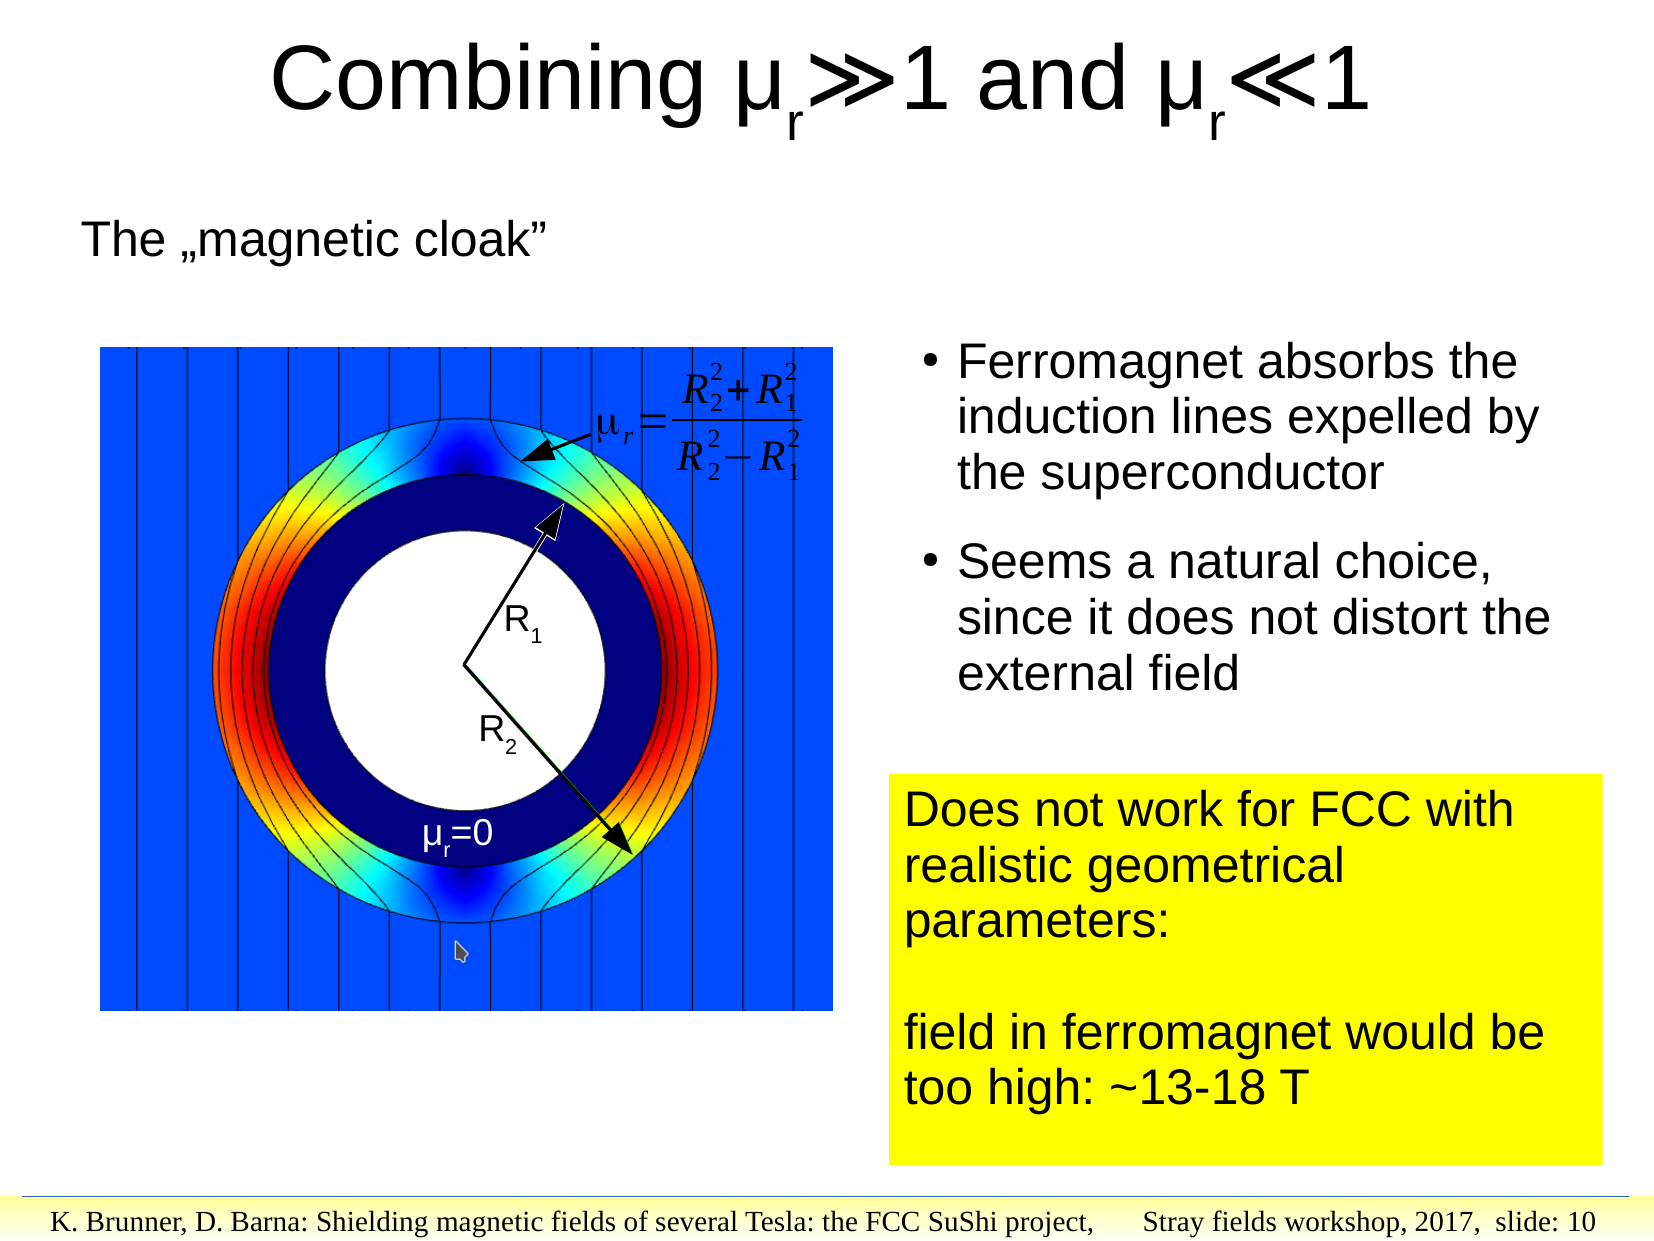

# Combining μr≫1 and μr≪1
The „magnetic cloak”
Ferromagnet absorbs the induction lines expelled by the superconductor
Seems a natural choice, since it does not distort the external field
R1
R2
Does not work for FCC with realistic geometrical parameters:
field in ferromagnet would be too high: ~13-18 T
μr=0
asdasdasda